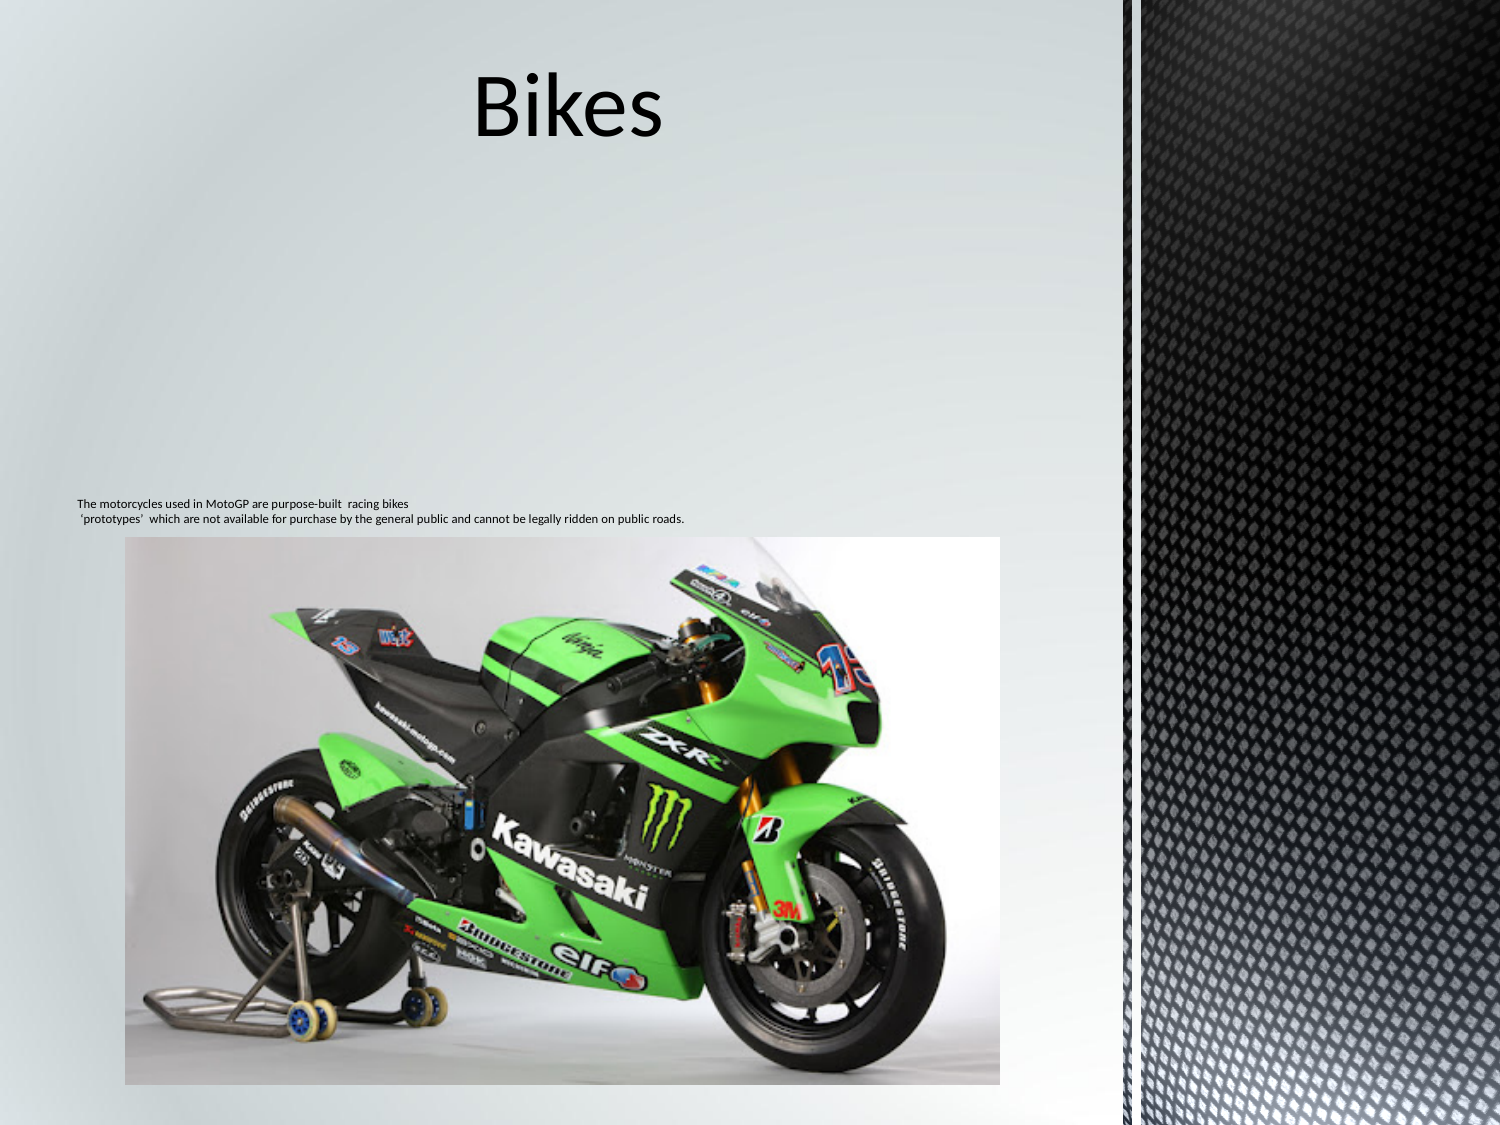

Bikes
# The motorcycles used in MotoGP are purpose-built racing bikes ‘prototypes’ which are not available for purchase by the general public and cannot be legally ridden on public roads.